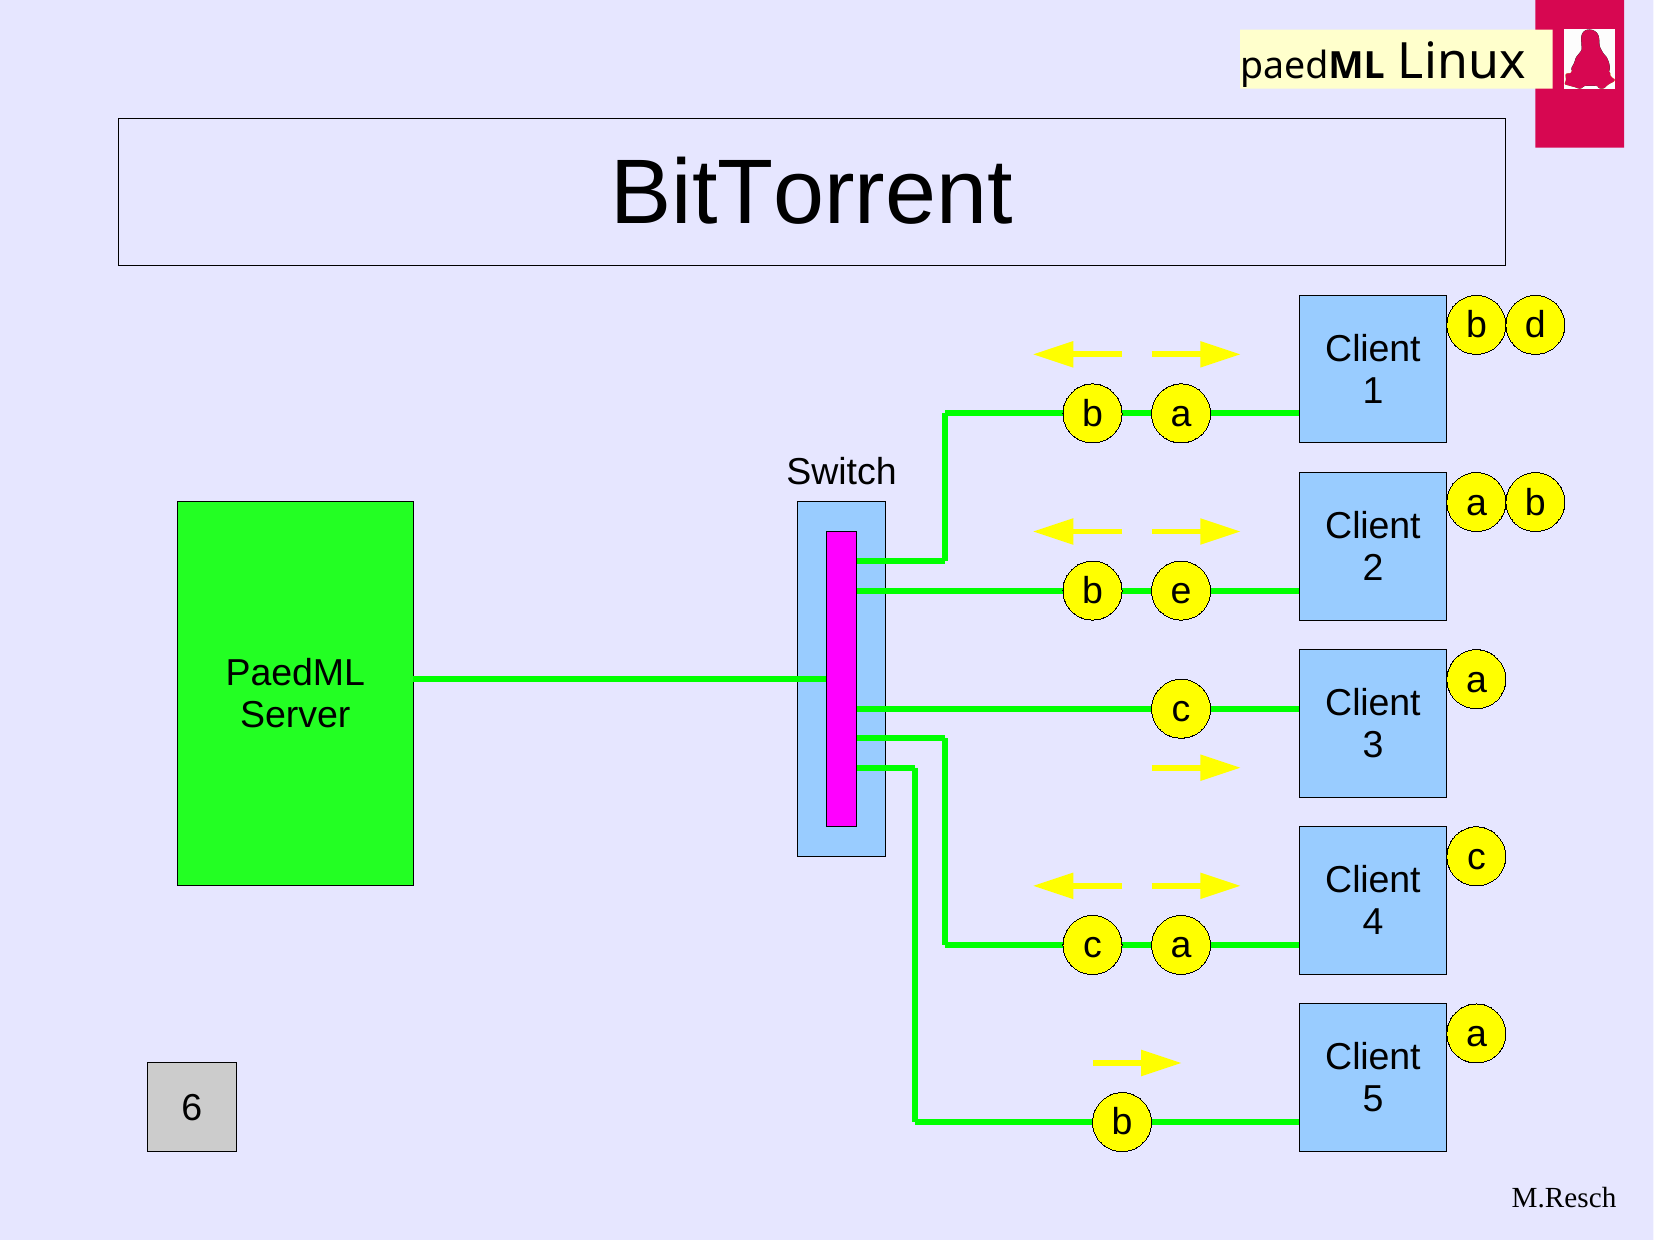

# BitTorrent
Client
1
b
d
b
a
Switch
Client
2
a
b
PaedML
Server
b
e
Client
3
a
c
Client
4
c
c
a
Client
5
a
6
b
M.Resch